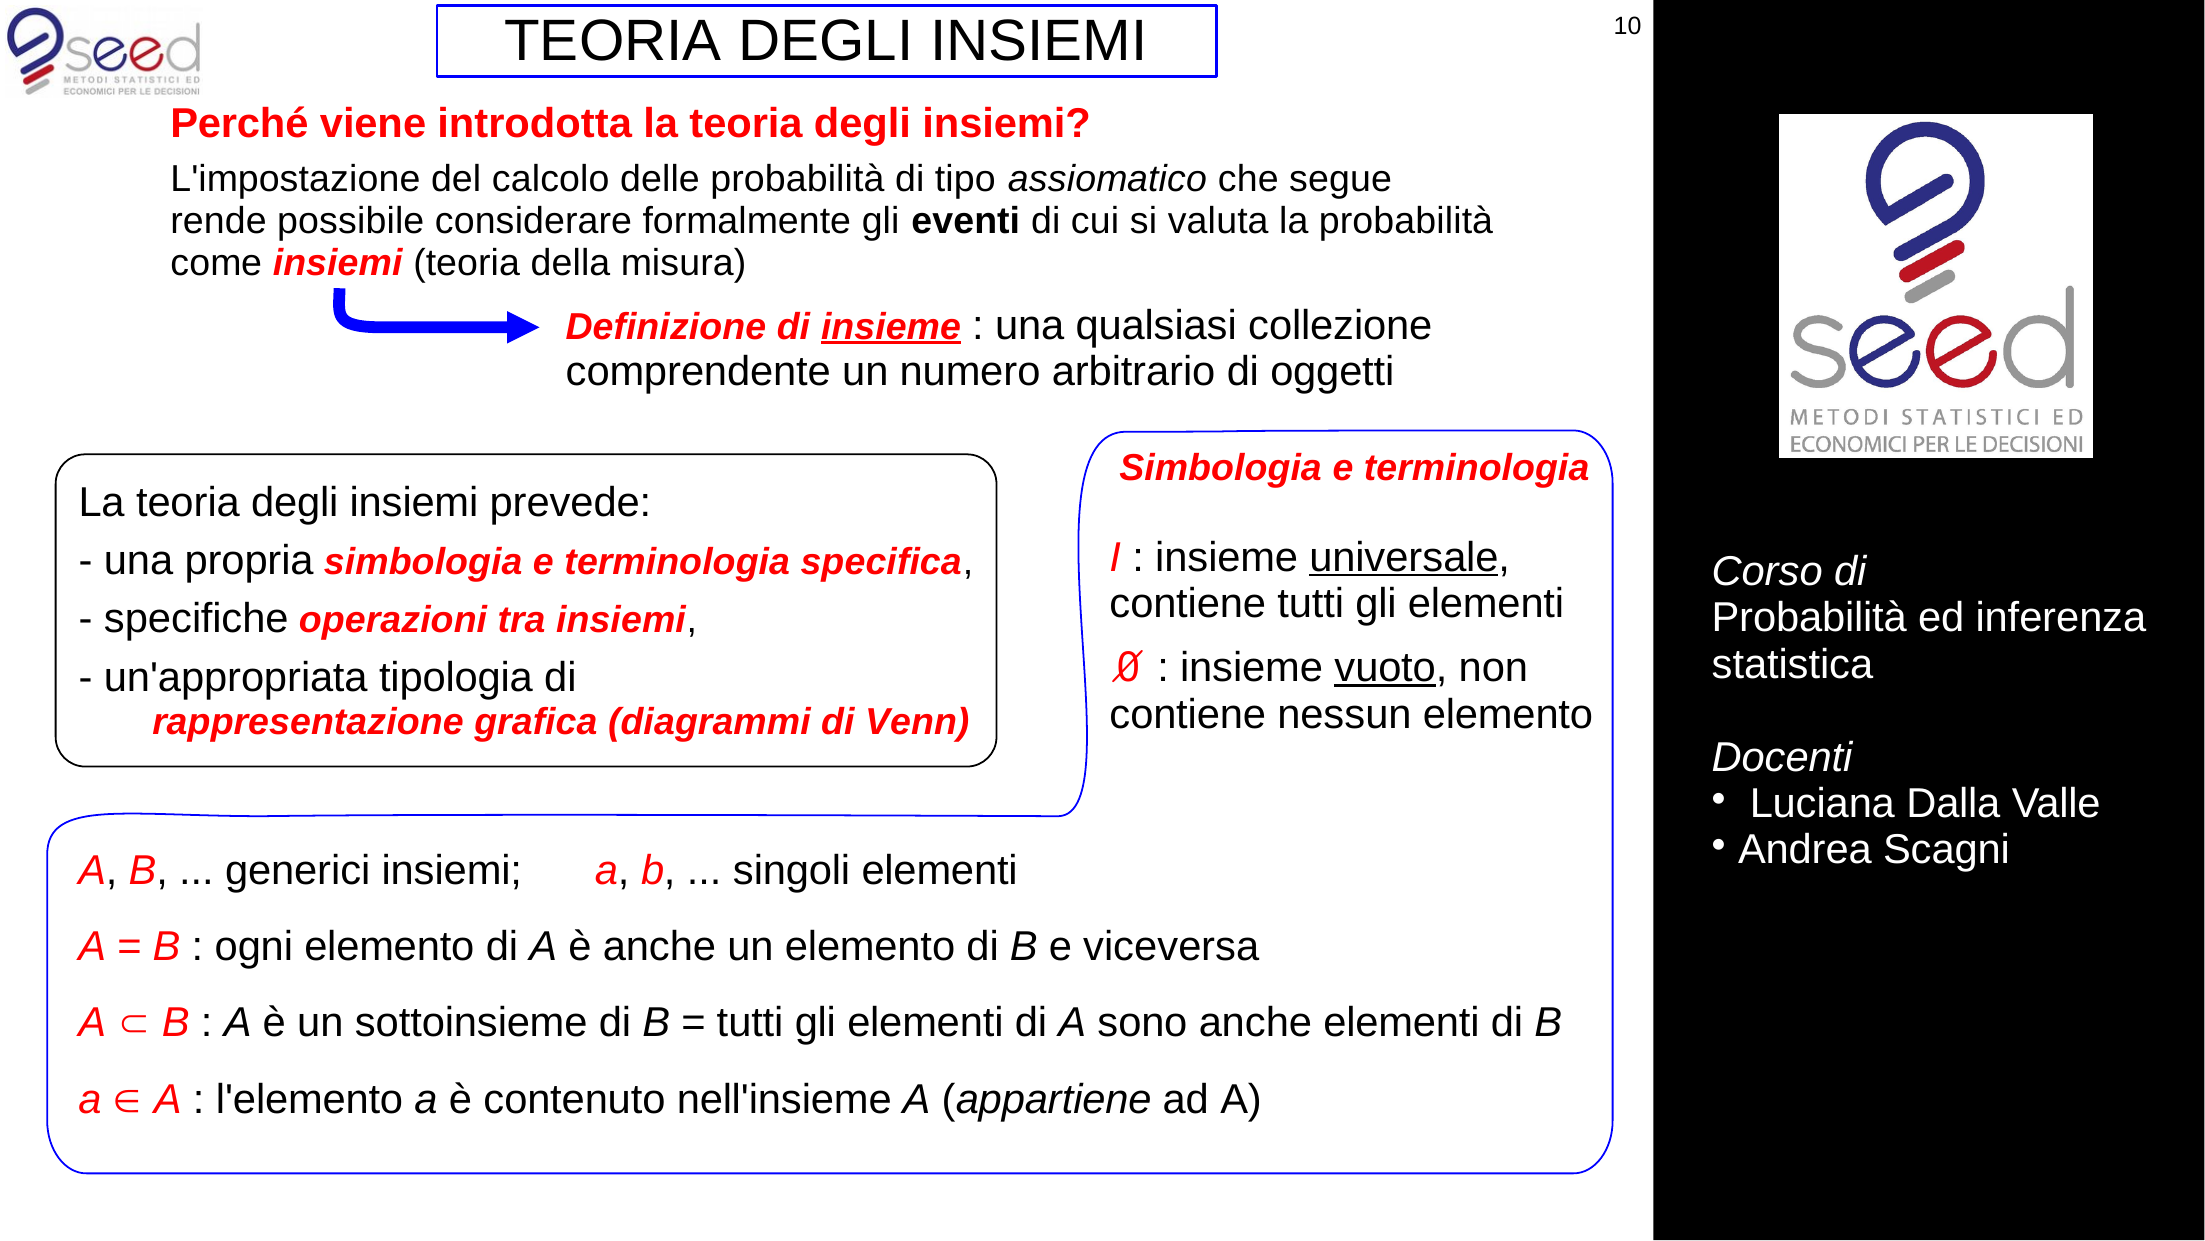

TEORIA DEGLI INSIEMI
Perché viene introdotta la teoria degli insiemi?
L'impostazione del calcolo delle probabilità di tipo assiomatico che segue
rende possibile considerare formalmente gli eventi di cui si valuta la probabilità
come insiemi (teoria della misura)
Definizione di insieme : una qualsiasi collezione comprendente un numero arbitrario di oggetti
Simbologia e terminologia
I : insieme universale,
contiene tutti gli elementi
∅ : insieme vuoto, non
contiene nessun elemento
A, B, ... generici insiemi;	a, b, ... singoli elementi
A = B : ogni elemento di A è anche un elemento di B e viceversa
A ⊂ B : A è un sottoinsieme di B = tutti gli elementi di A sono anche elementi di B
a ∈ A : l'elemento a è contenuto nell'insieme A (appartiene ad A)
La teoria degli insiemi prevede:
- una propria simbologia e terminologia specifica,
- specifiche operazioni tra insiemi,
- un'appropriata tipologia di
	rappresentazione grafica (diagrammi di Venn)